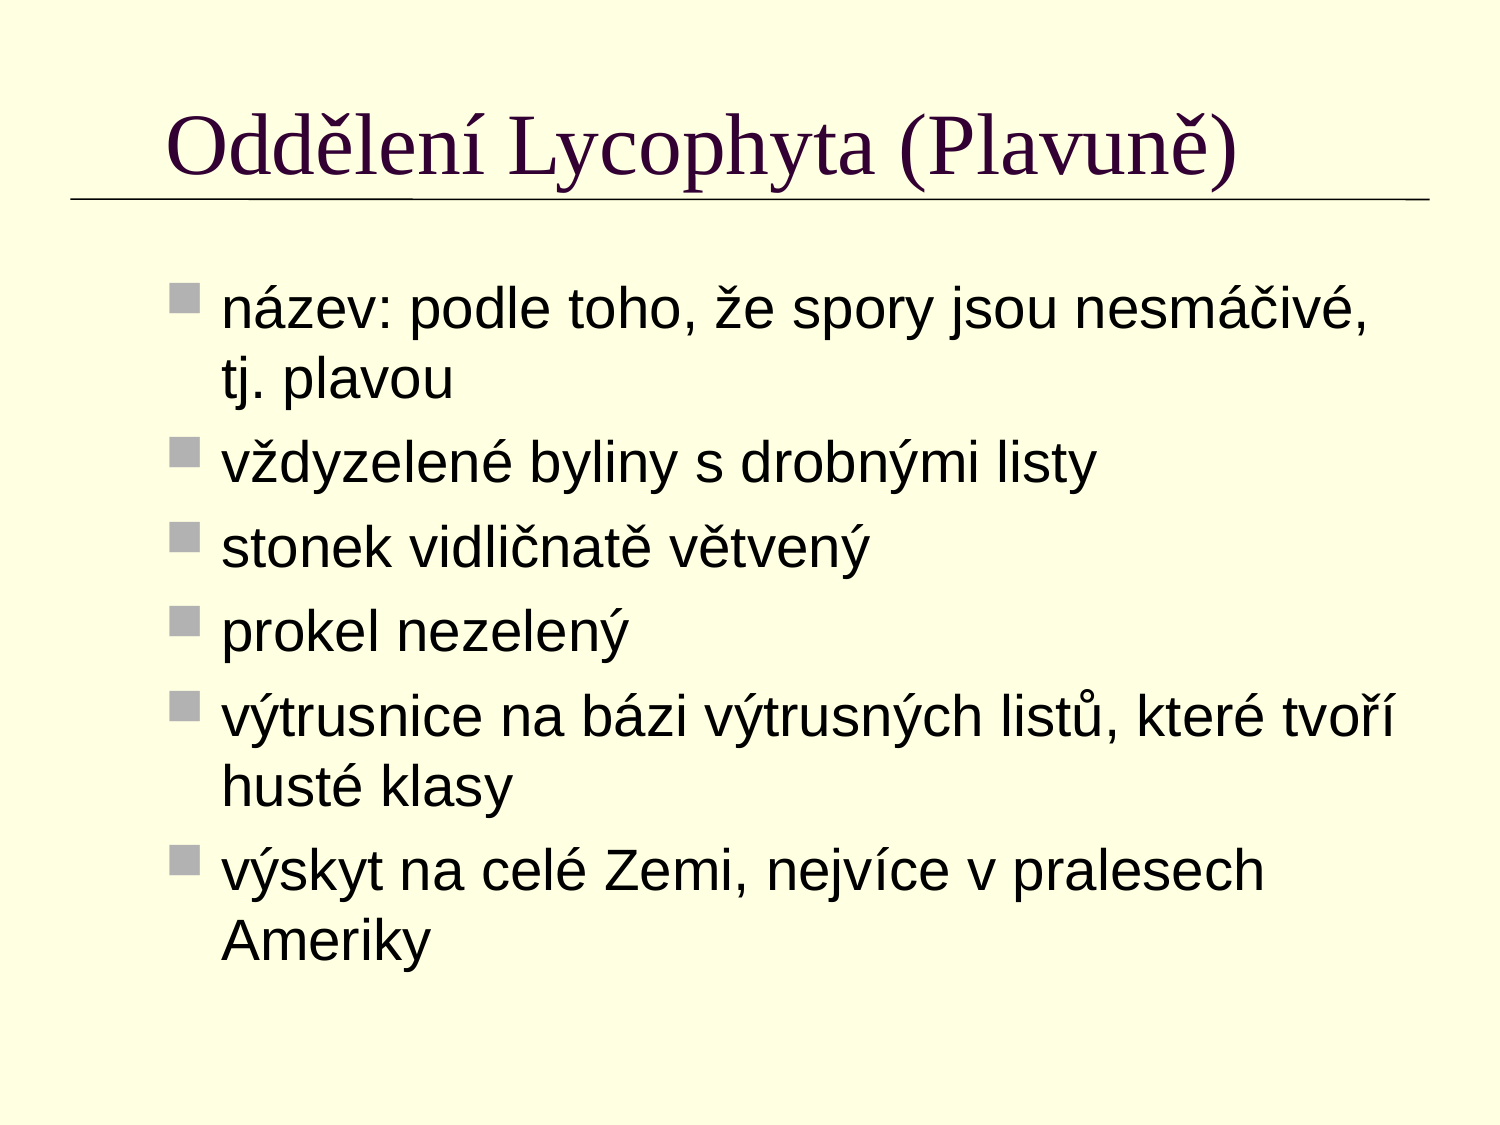

# Oddělení Lycophyta (Plavuně)
název: podle toho, že spory jsou nesmáčivé, tj. plavou
vždyzelené byliny s drobnými listy
stonek vidličnatě větvený
prokel nezelený
výtrusnice na bázi výtrusných listů, které tvoří husté klasy
výskyt na celé Zemi, nejvíce v pralesech Ameriky